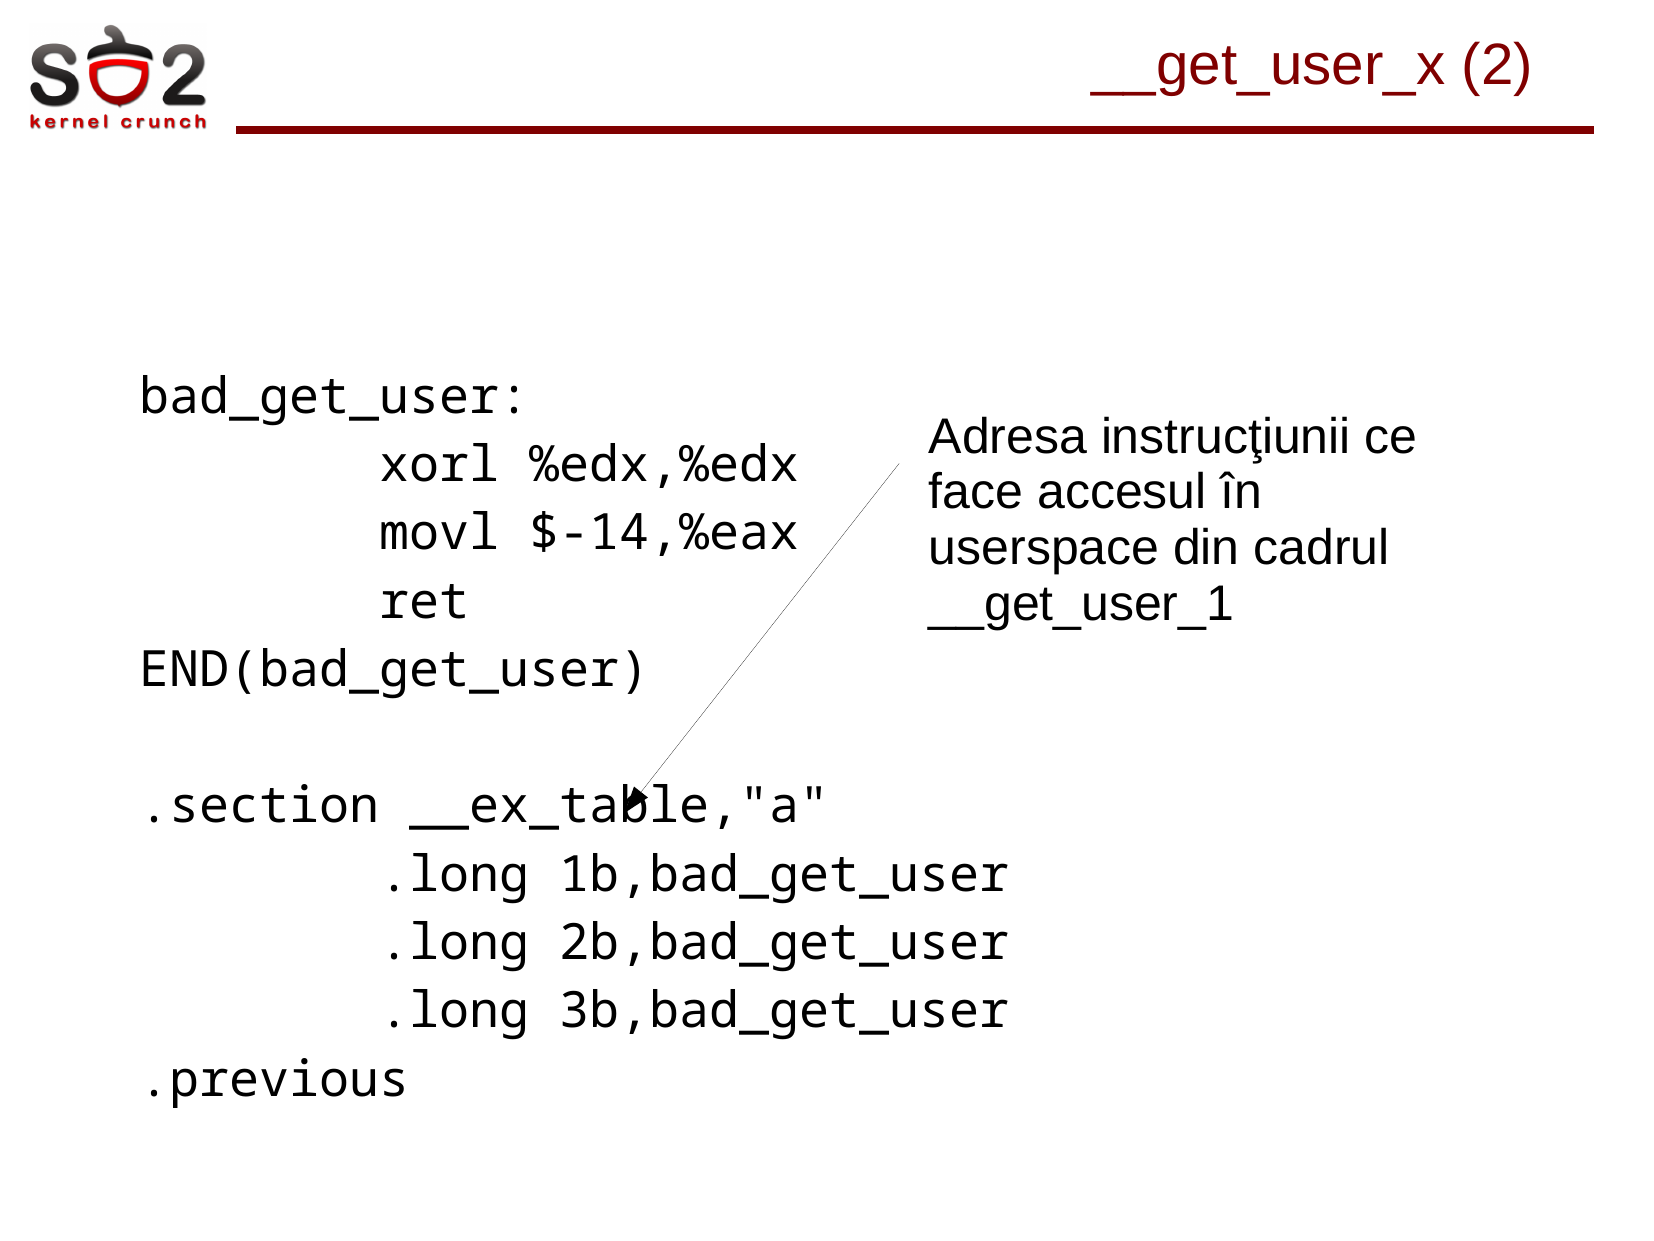

# __get_user_x (2)
bad_get_user:
 xorl %edx,%edx
 movl $-14,%eax
 ret
END(bad_get_user)
.section __ex_table,"a"
 .long 1b,bad_get_user
 .long 2b,bad_get_user
 .long 3b,bad_get_user
.previous
Adresa instrucţiunii ce face accesul în userspace din cadrul __get_user_1